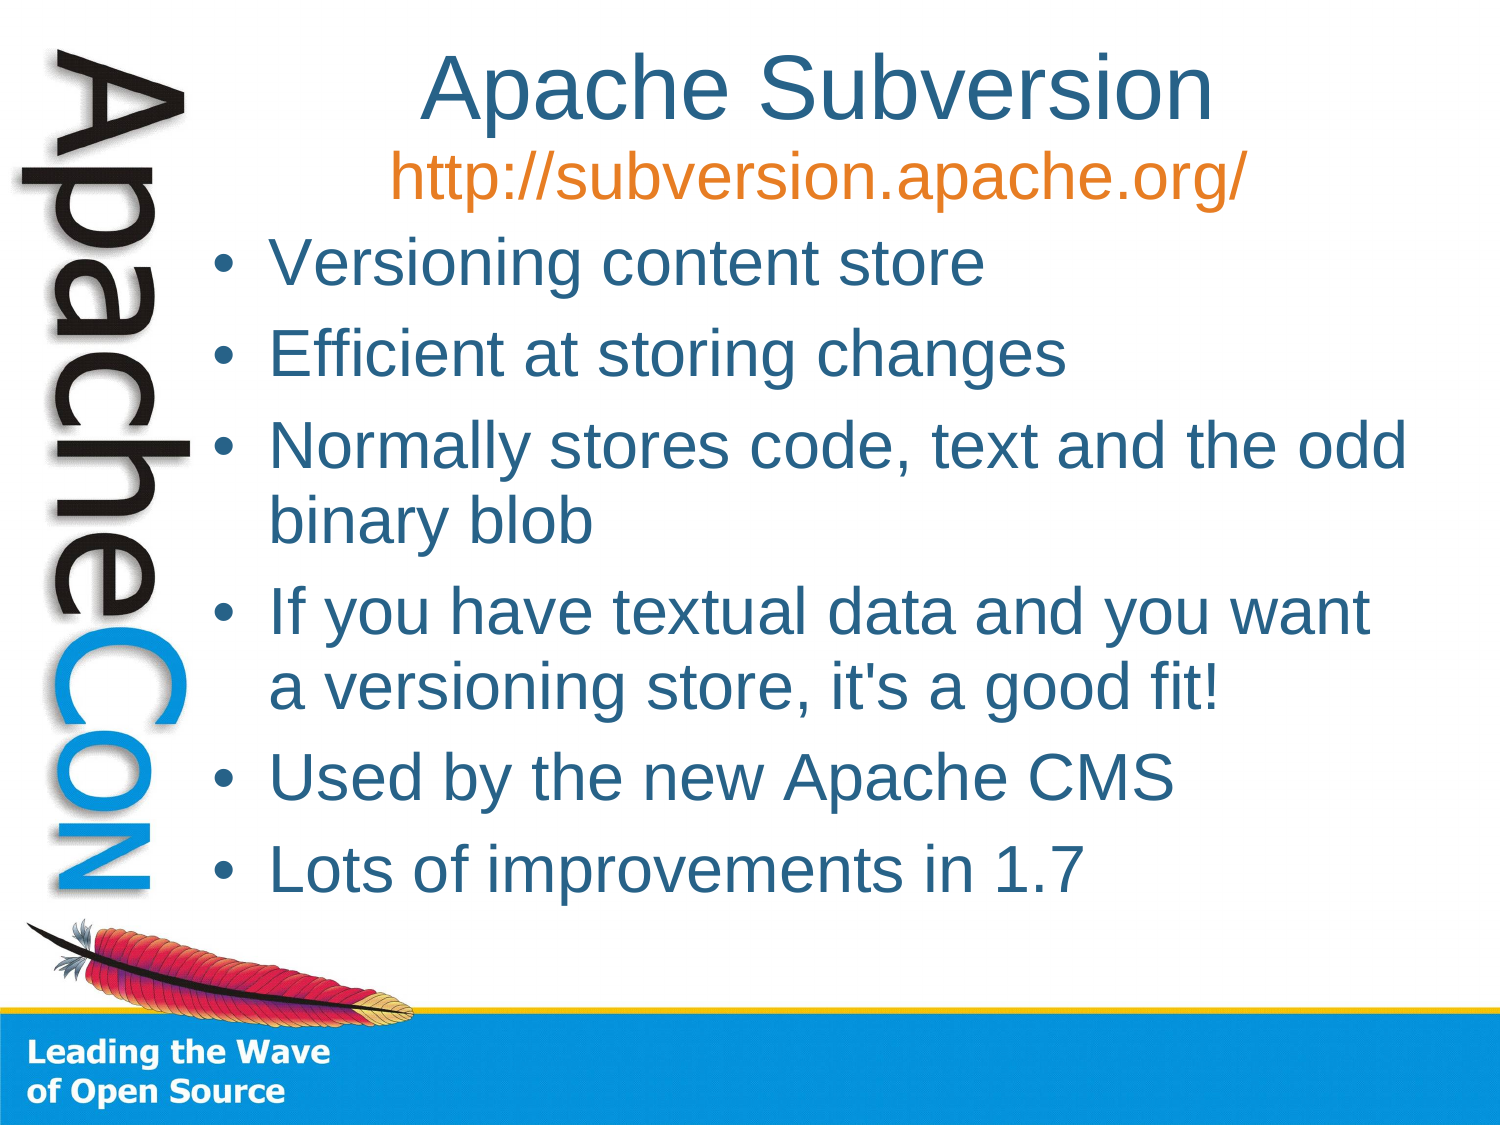

# Apache Subversion http://subversion.apache.org/
Versioning content store
Efficient at storing changes
Normally stores code, text and the odd binary blob
If you have textual data and you want a versioning store, it's a good fit!
Used by the new Apache CMS
Lots of improvements in 1.7